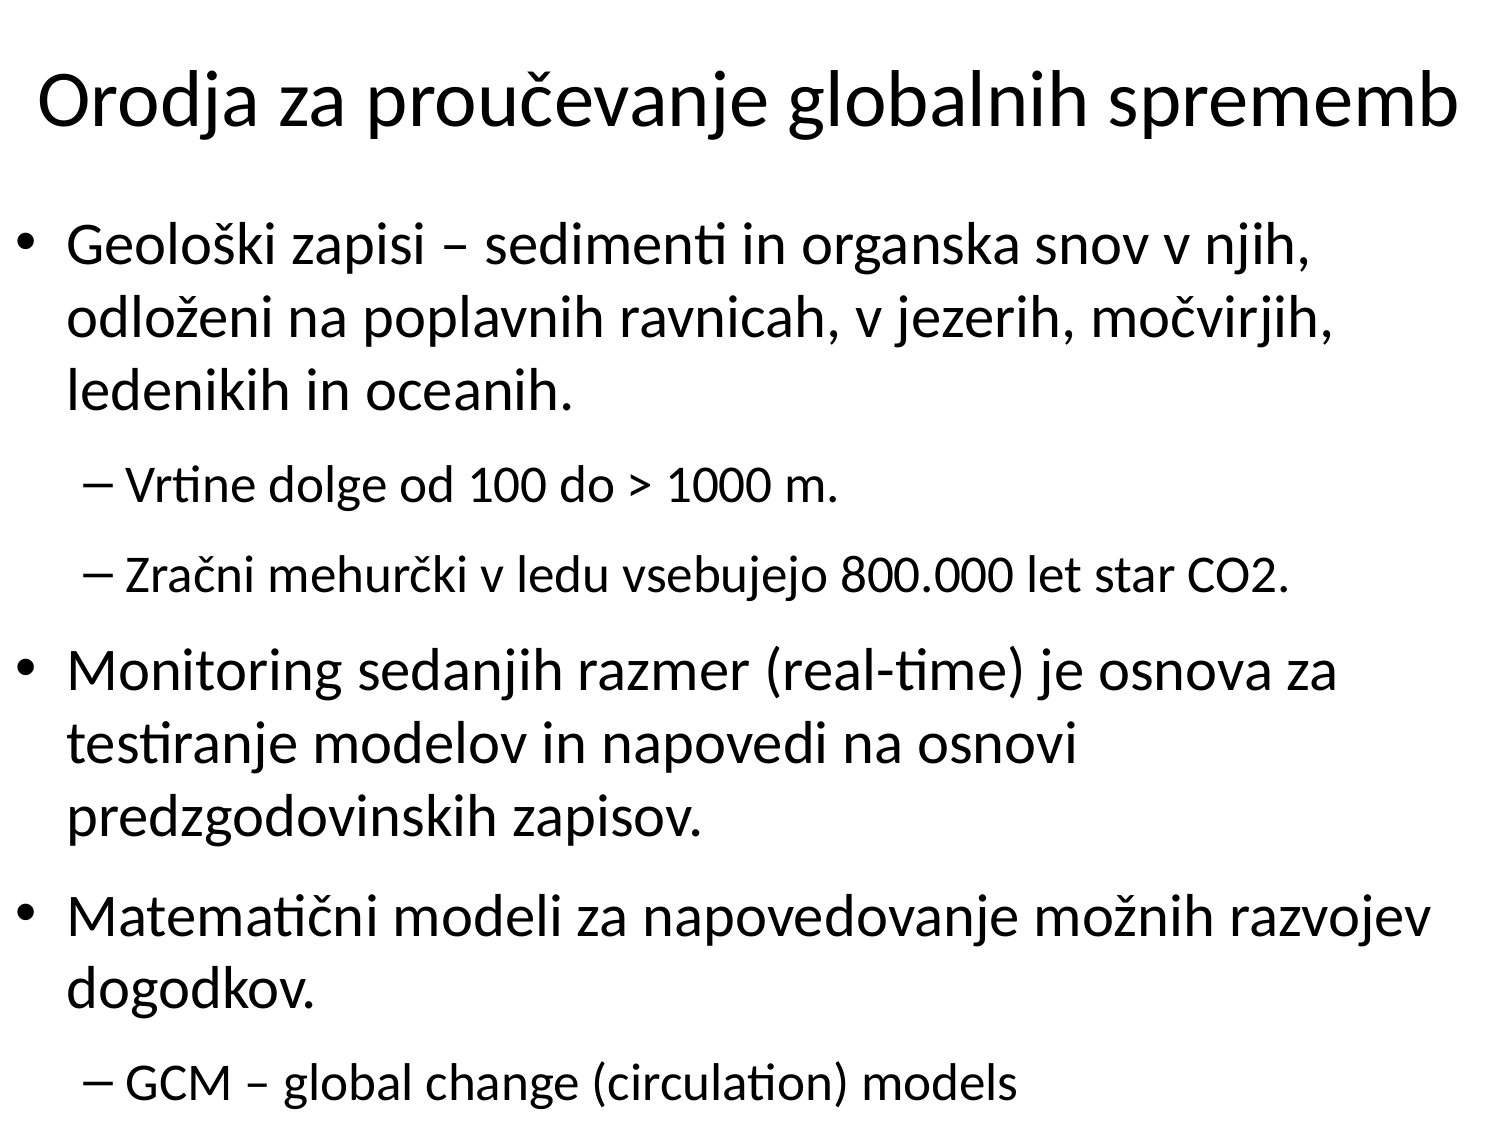

# Orodja za proučevanje globalnih sprememb
Geološki zapisi – sedimenti in organska snov v njih, odloženi na poplavnih ravnicah, v jezerih, močvirjih, ledenikih in oceanih.
Vrtine dolge od 100 do > 1000 m.
Zračni mehurčki v ledu vsebujejo 800.000 let star CO2.
Monitoring sedanjih razmer (real-time) je osnova za testiranje modelov in napovedi na osnovi predzgodovinskih zapisov.
Matematični modeli za napovedovanje možnih razvojev dogodkov.
GCM – global change (circulation) models